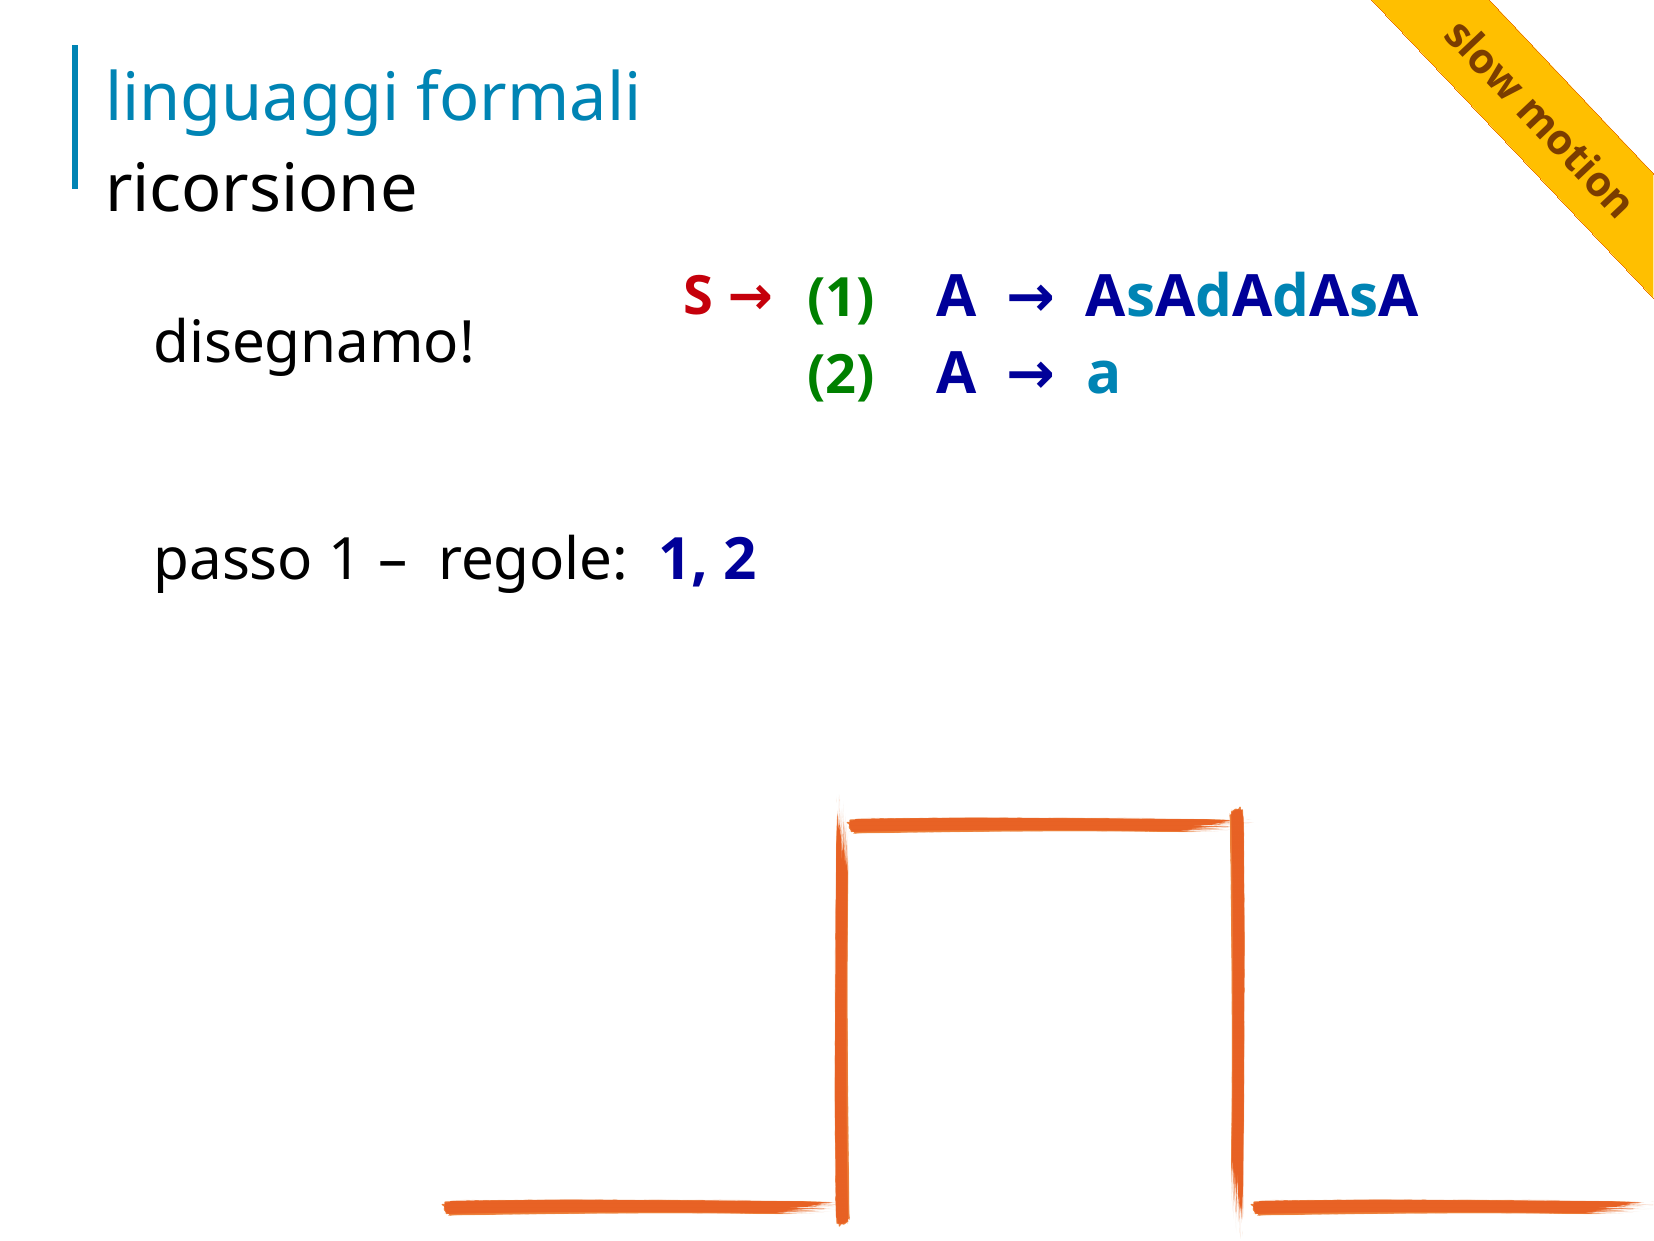

linguaggi formali
ricorsione
slow motion
(1) A → AsAdAdAsA
S →
# disegnamo!
passo 1	– regole: 1, 2
(2) A → a